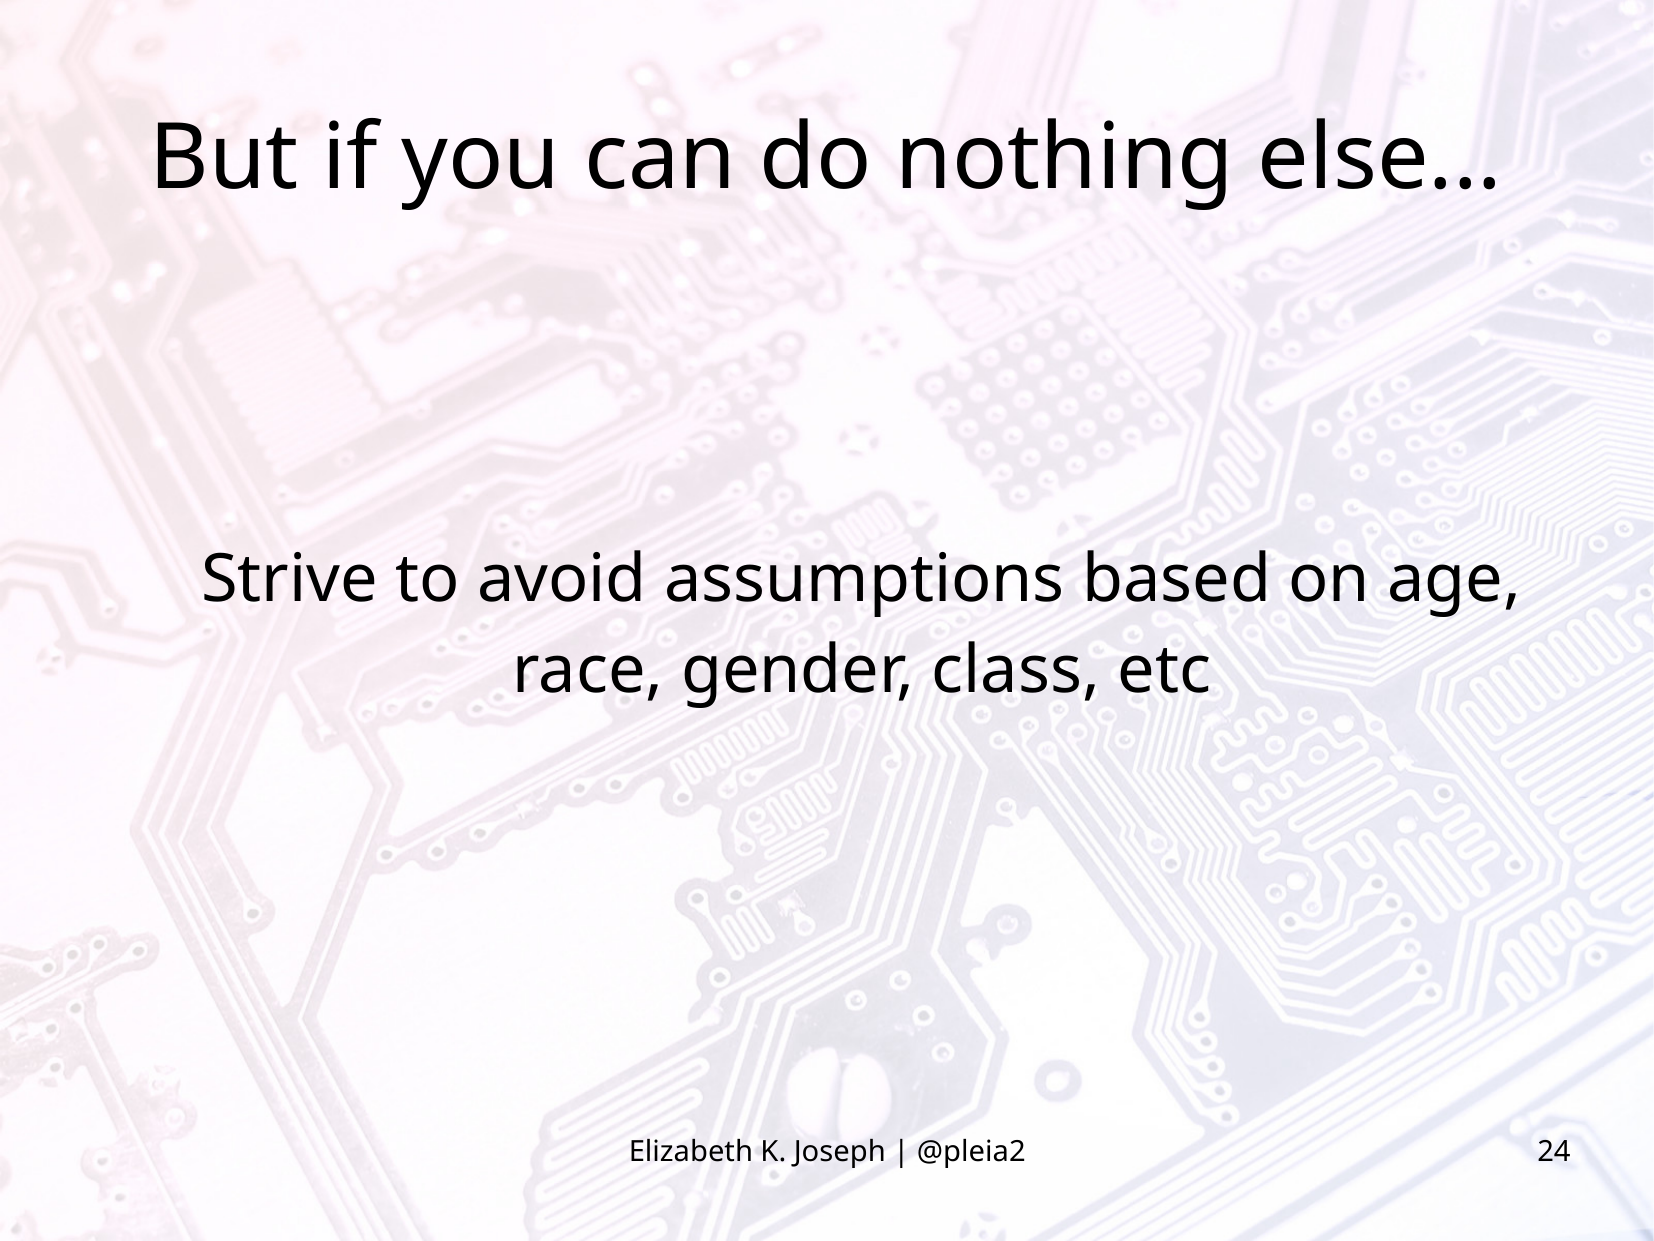

# But if you can do nothing else...
Strive to avoid assumptions based on age, race, gender, class, etc
Elizabeth K. Joseph | @pleia2
24